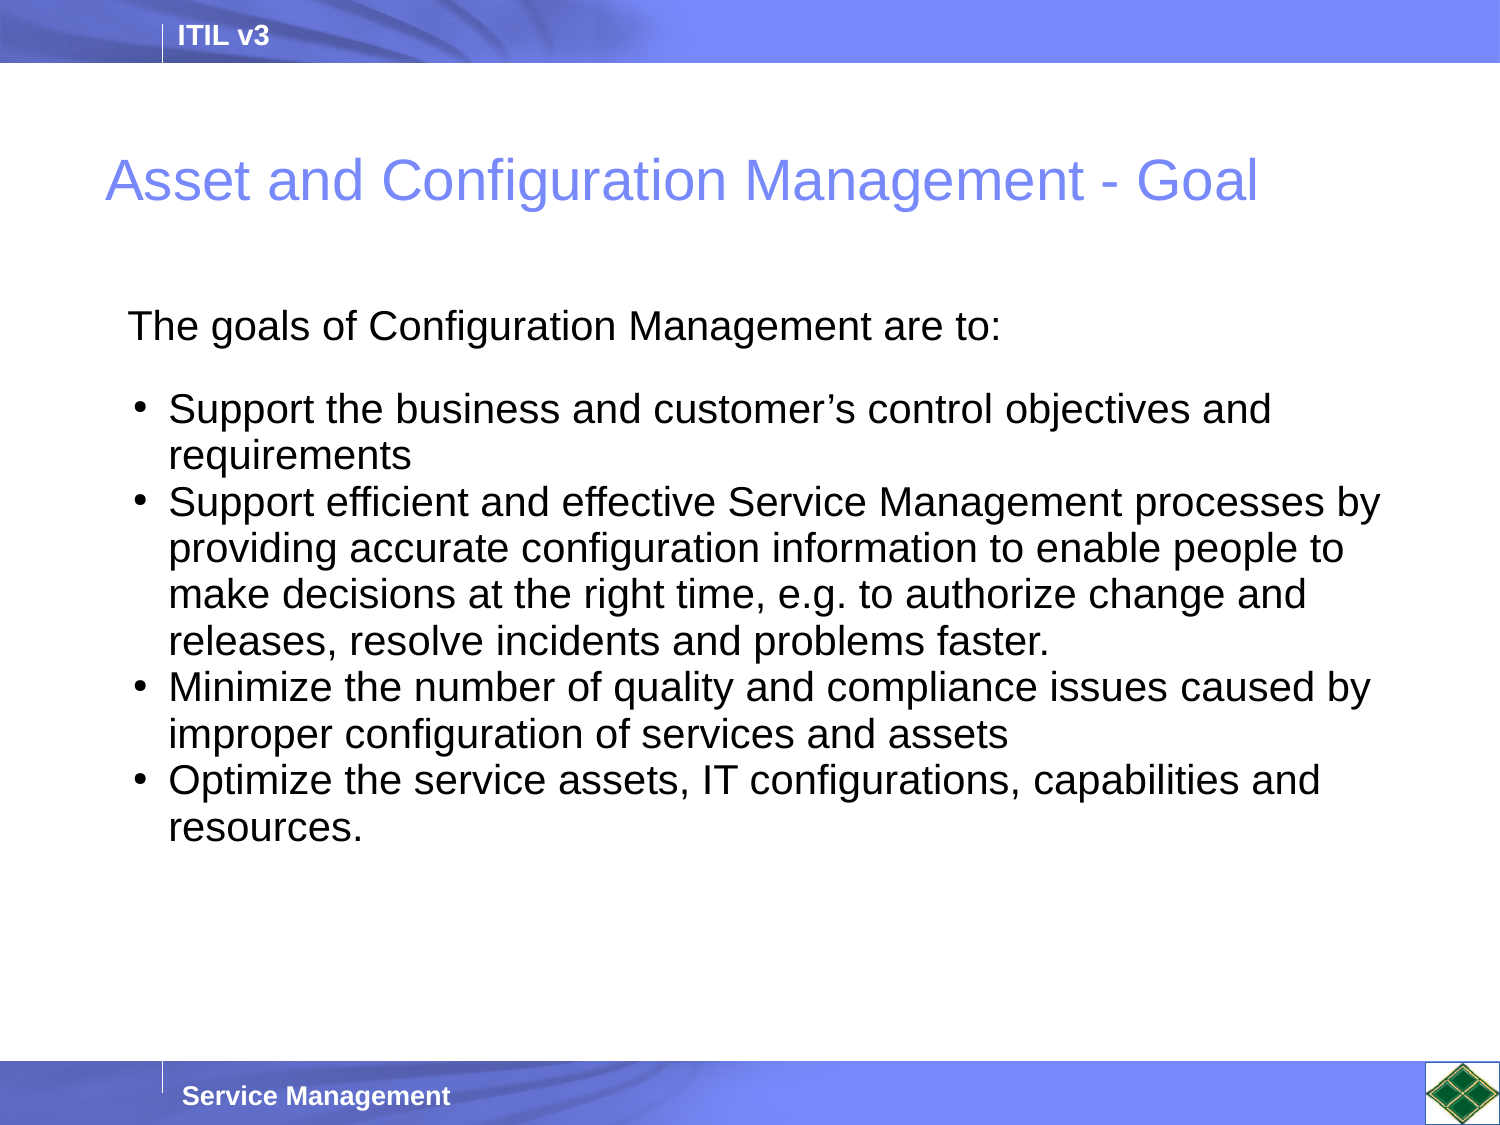

Asset and Configuration Management - Goal
The goals of Configuration Management are to:
Support the business and customer’s control objectives and requirements
Support efficient and effective Service Management processes by providing accurate configuration information to enable people to make decisions at the right time, e.g. to authorize change and releases, resolve incidents and problems faster.
Minimize the number of quality and compliance issues caused by improper configuration of services and assets
Optimize the service assets, IT configurations, capabilities and resources.